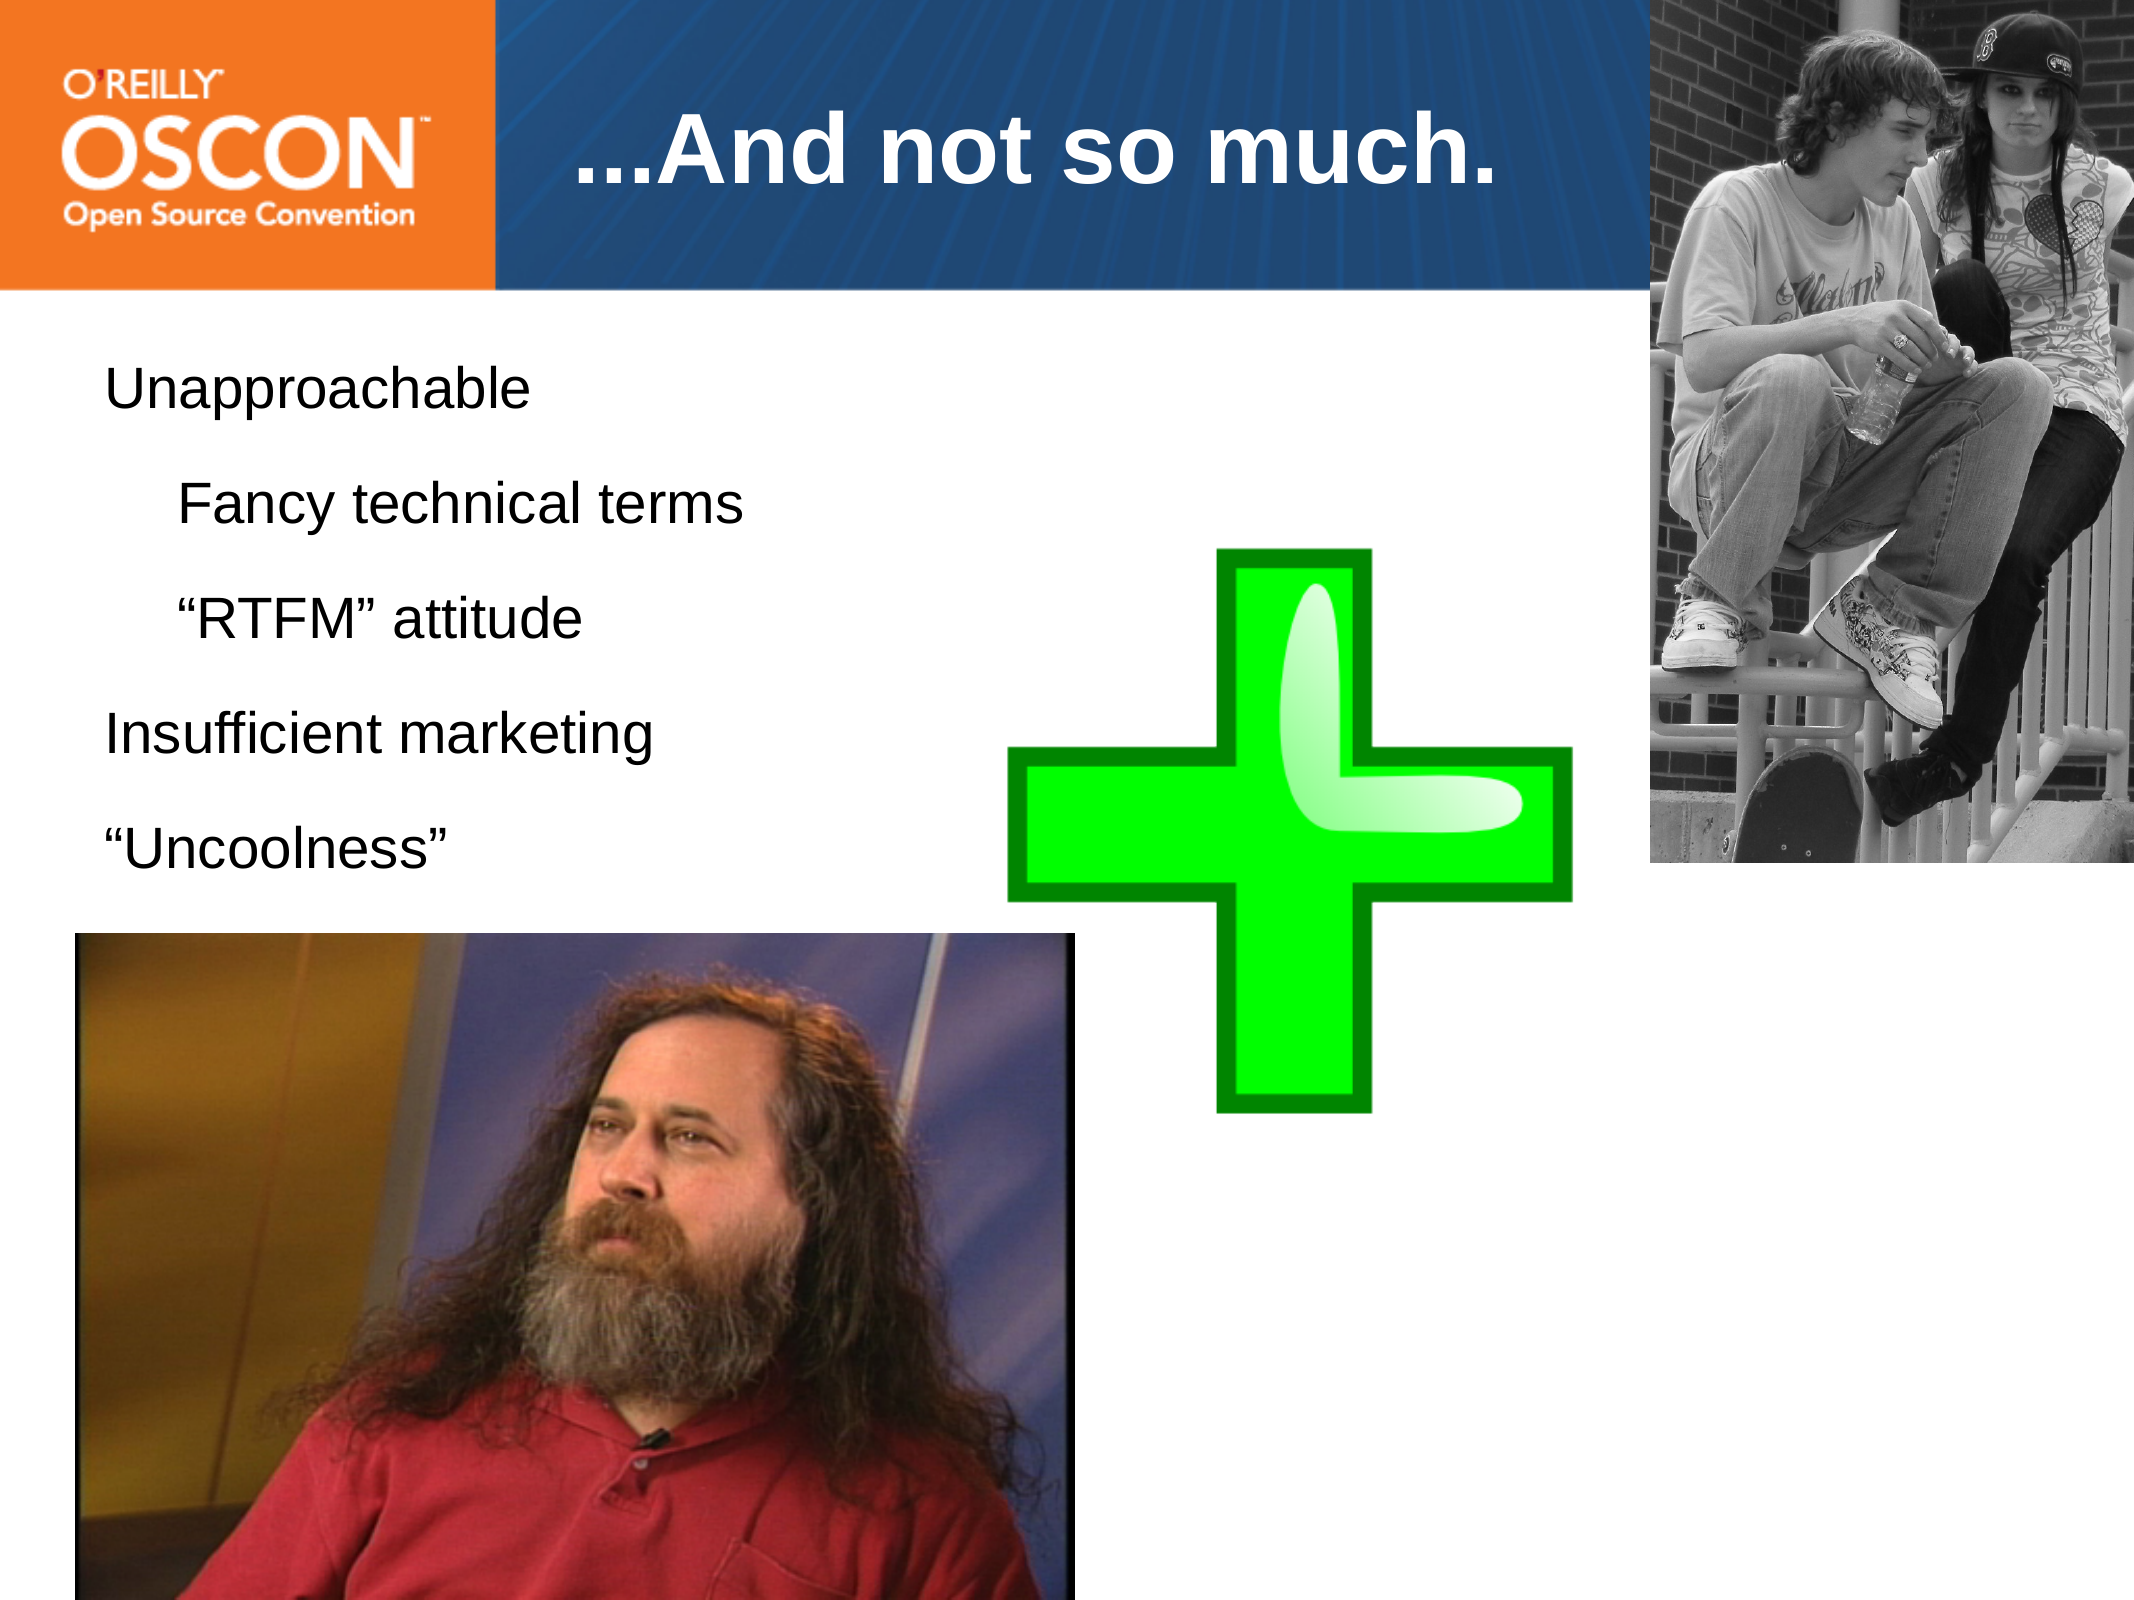

# ...And not so much.
Unapproachable
Fancy technical terms
“RTFM” attitude
Insufficient marketing
“Uncoolness”